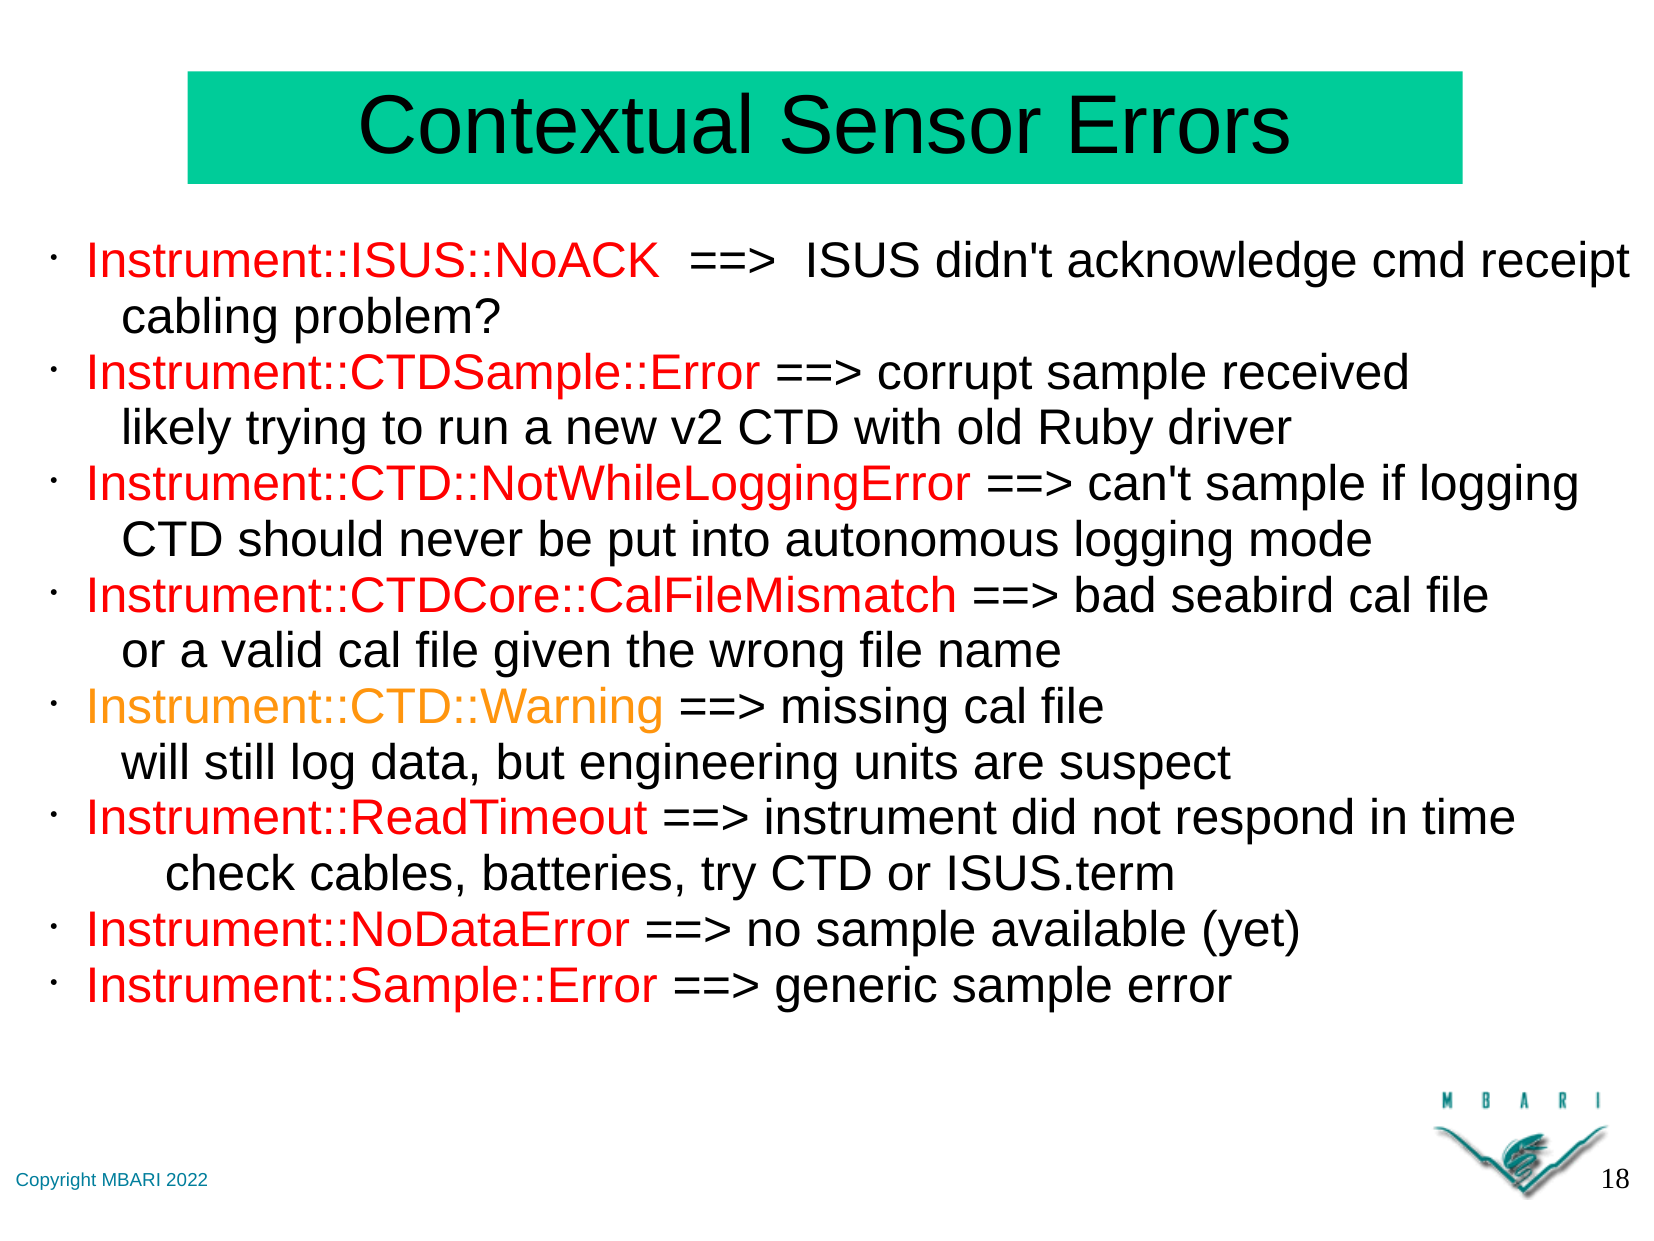

Contextual Sensor Errors
Instrument::ISUS::NoACK ==> ISUS didn't acknowledge cmd receipt
cabling problem?
Instrument::CTDSample::Error ==> corrupt sample received
likely trying to run a new v2 CTD with old Ruby driver
Instrument::CTD::NotWhileLoggingError ==> can't sample if logging
CTD should never be put into autonomous logging mode
Instrument::CTDCore::CalFileMismatch ==> bad seabird cal file
or a valid cal file given the wrong file name
Instrument::CTD::Warning ==> missing cal file
will still log data, but engineering units are suspect
Instrument::ReadTimeout ==> instrument did not respond in time
 		check cables, batteries, try CTD or ISUS.term
Instrument::NoDataError ==> no sample available (yet)
Instrument::Sample::Error ==> generic sample error